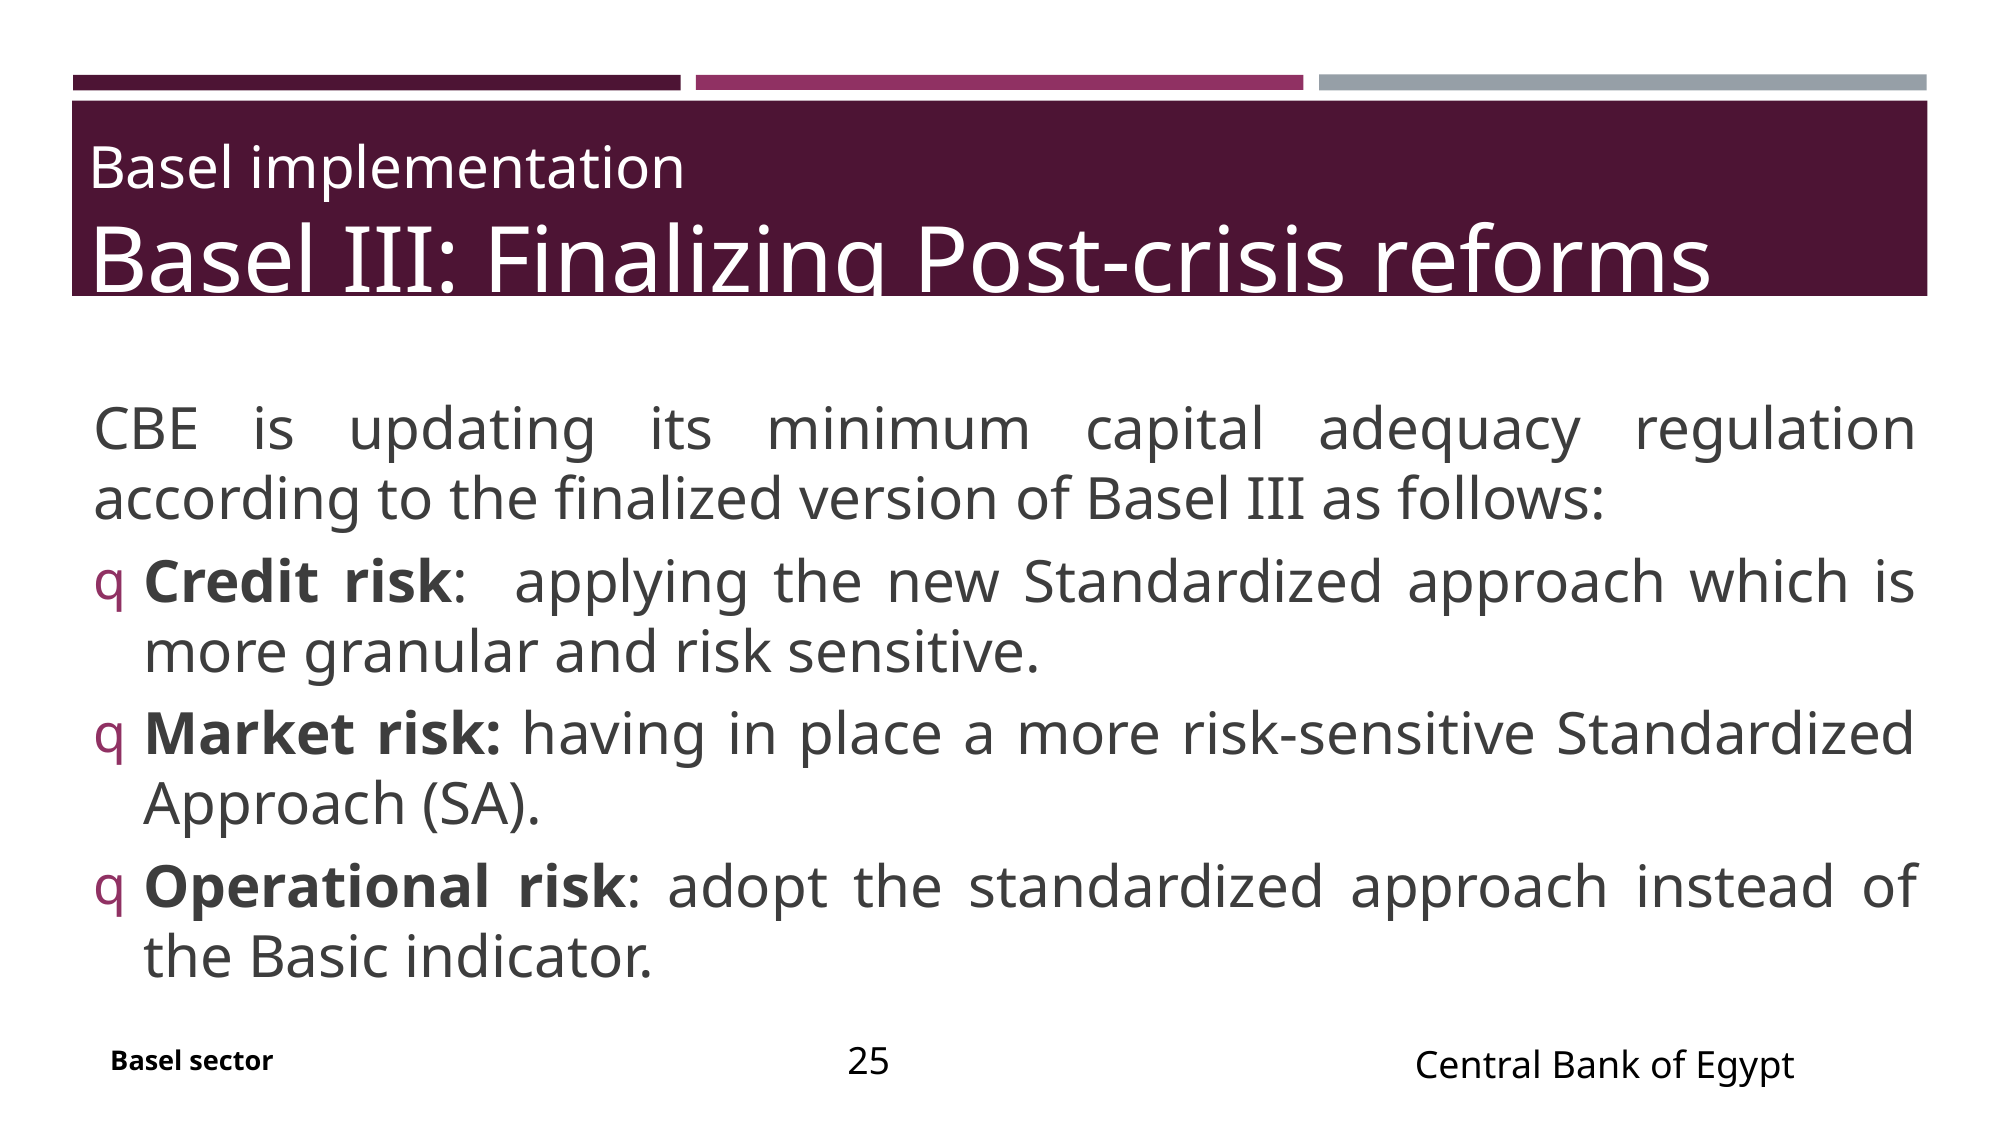

# Basel implementation Basel III: Finalizing Post-crisis reforms
CBE is updating its minimum capital adequacy regulation according to the finalized version of Basel III as follows:
Credit risk: applying the new Standardized approach which is more granular and risk sensitive.
Market risk: having in place a more risk-sensitive Standardized Approach (SA).
Operational risk: adopt the standardized approach instead of the Basic indicator.
Central Bank of Egypt